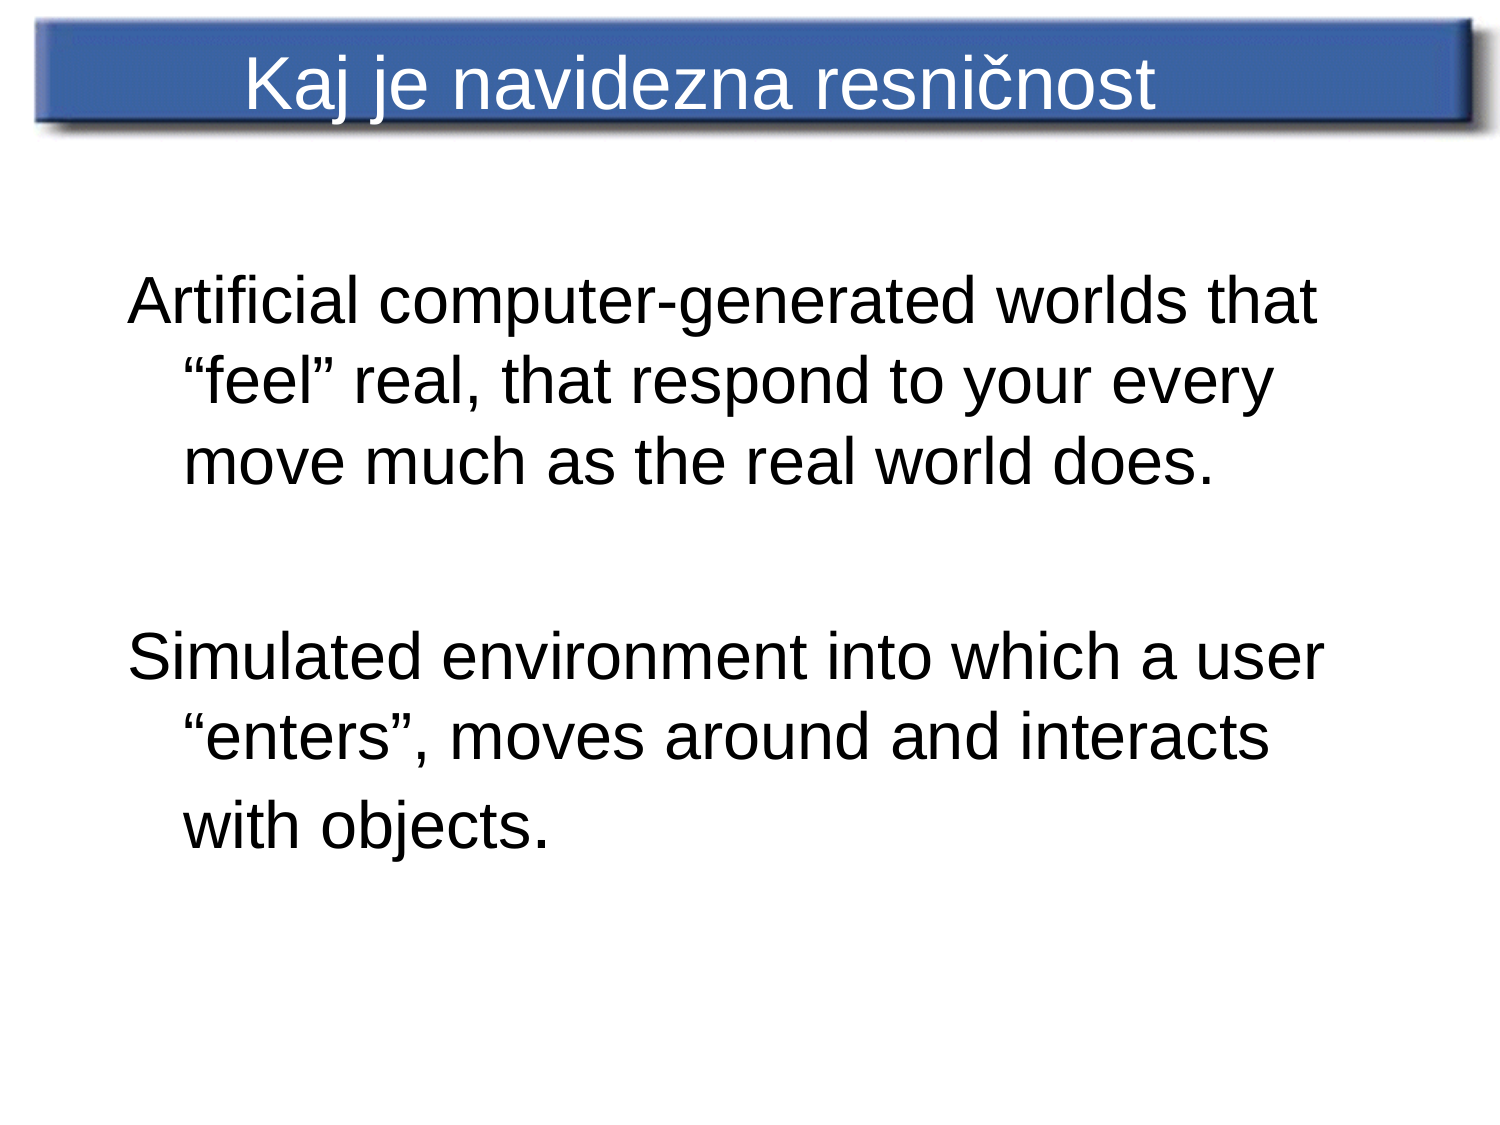

Kaj je navidezna resničnost
# Artificial computer-generated worlds that “feel” real, that respond to your every move much as the real world does.
Simulated environment into which a user “enters”, moves around and interacts with objects.
Source: Virtual Reality Playhouse, p. 7; T.H.E. Journal, Dec 93, p. 56